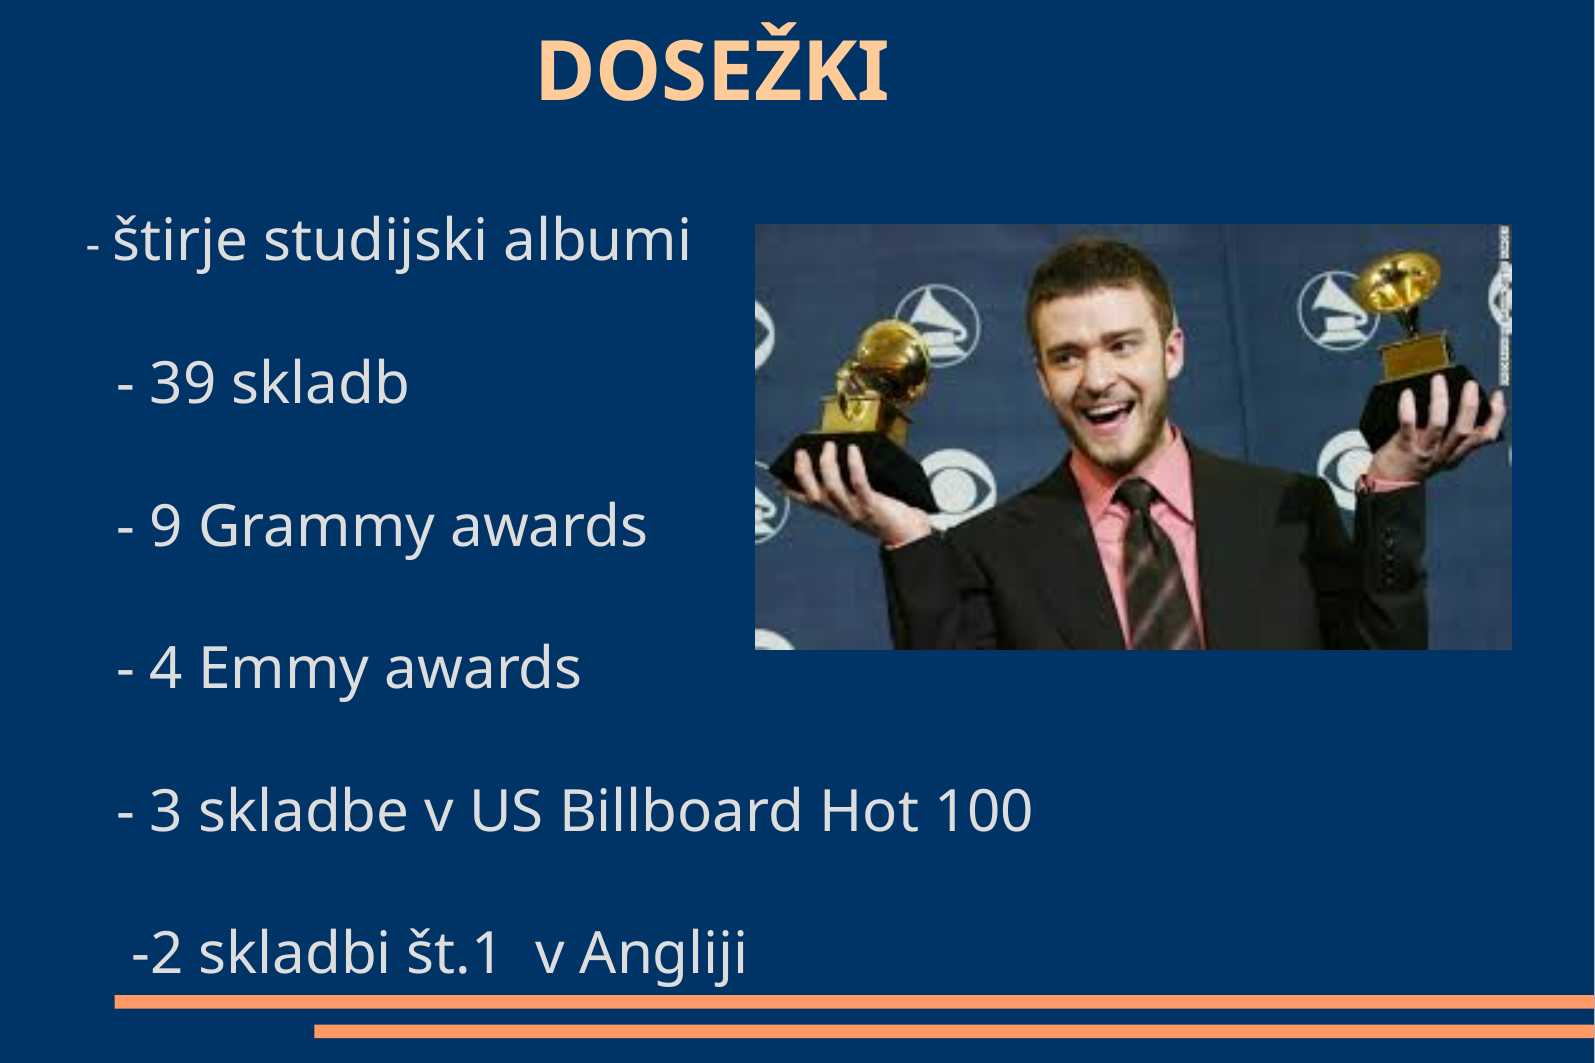

DOSEŽKI
- štirje studijski albumi
 - 39 skladb
 - 9 Grammy awards
 - 4 Emmy awards
 - 3 skladbe v US Billboard Hot 100
 -2 skladbi št.1 v Angliji